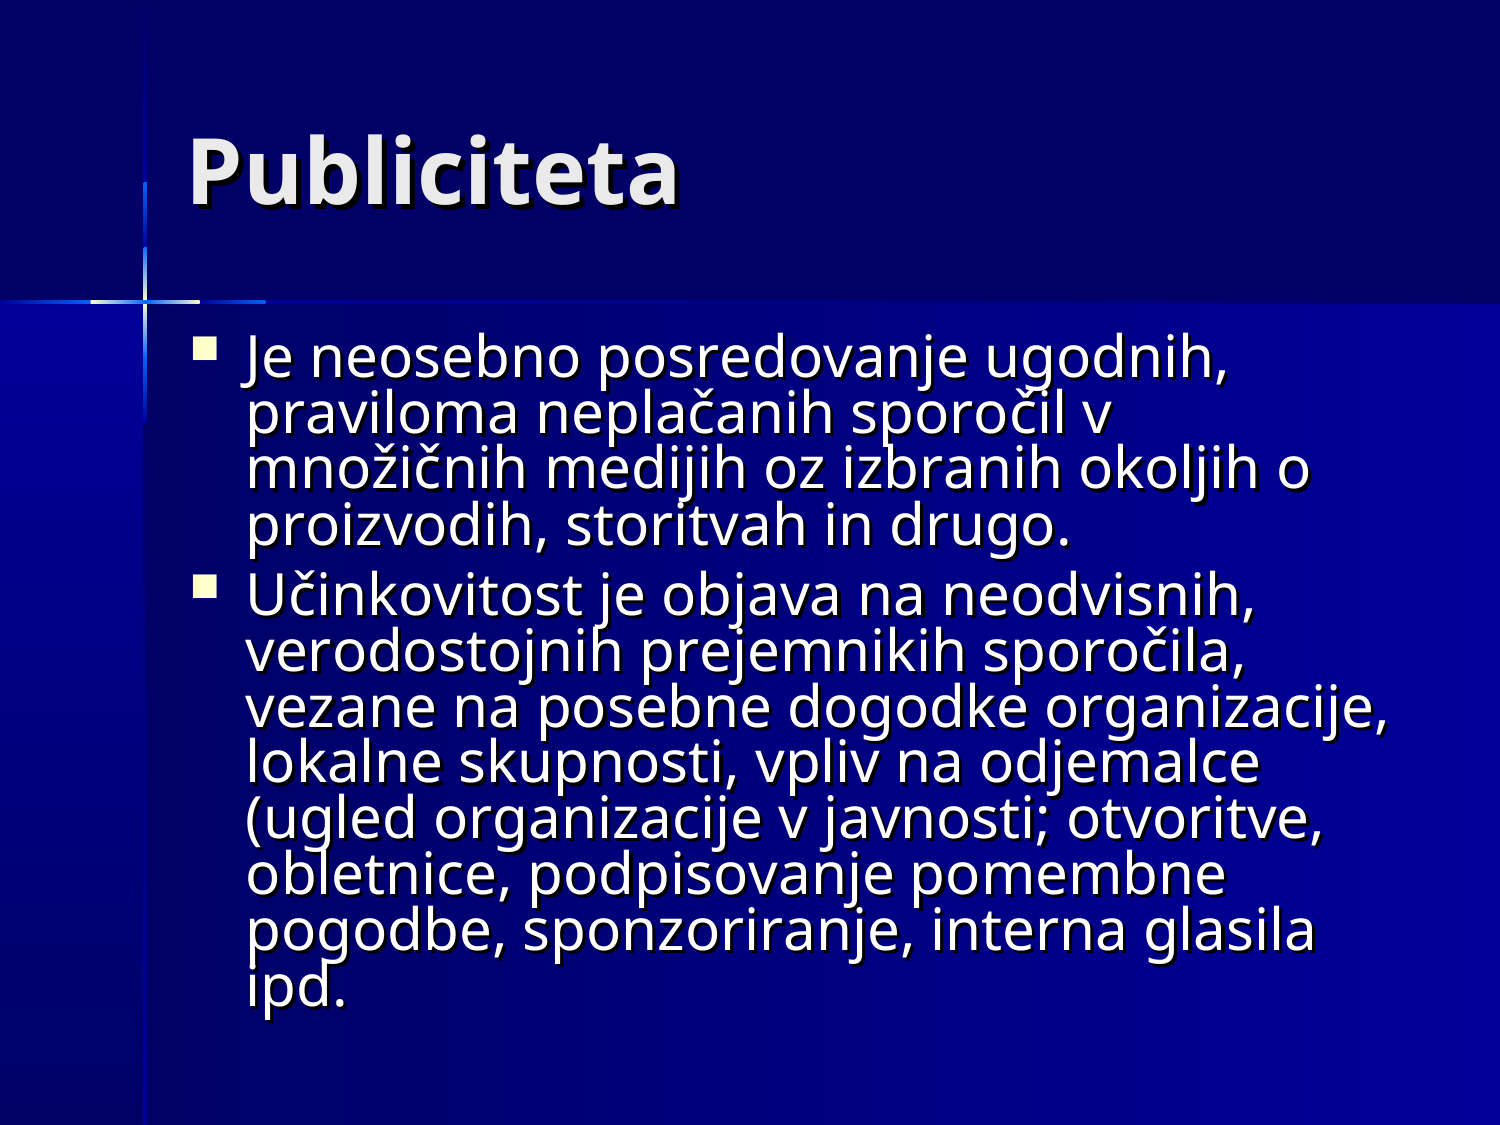

# Publiciteta
Je neosebno posredovanje ugodnih, praviloma neplačanih sporočil v množičnih medijih oz izbranih okoljih o proizvodih, storitvah in drugo.
Učinkovitost je objava na neodvisnih, verodostojnih prejemnikih sporočila, vezane na posebne dogodke organizacije, lokalne skupnosti, vpliv na odjemalce (ugled organizacije v javnosti; otvoritve, obletnice, podpisovanje pomembne pogodbe, sponzoriranje, interna glasila ipd.